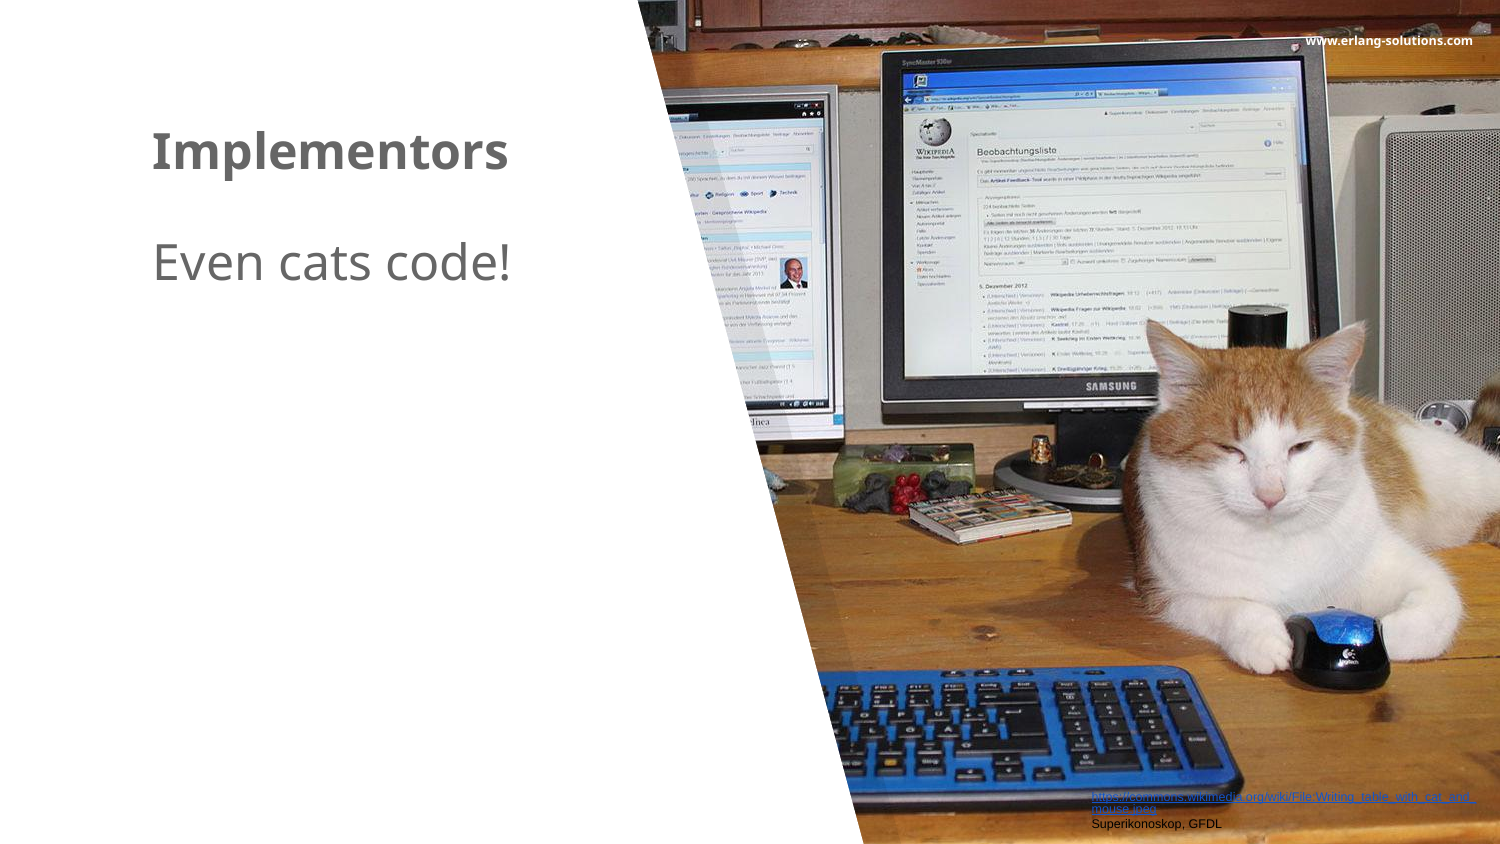

Implementors
# Even cats code!
https://commons.wikimedia.org/wiki/File:Writing_table_with_cat_and_mouse.jpeg
Superikonoskop, GFDL